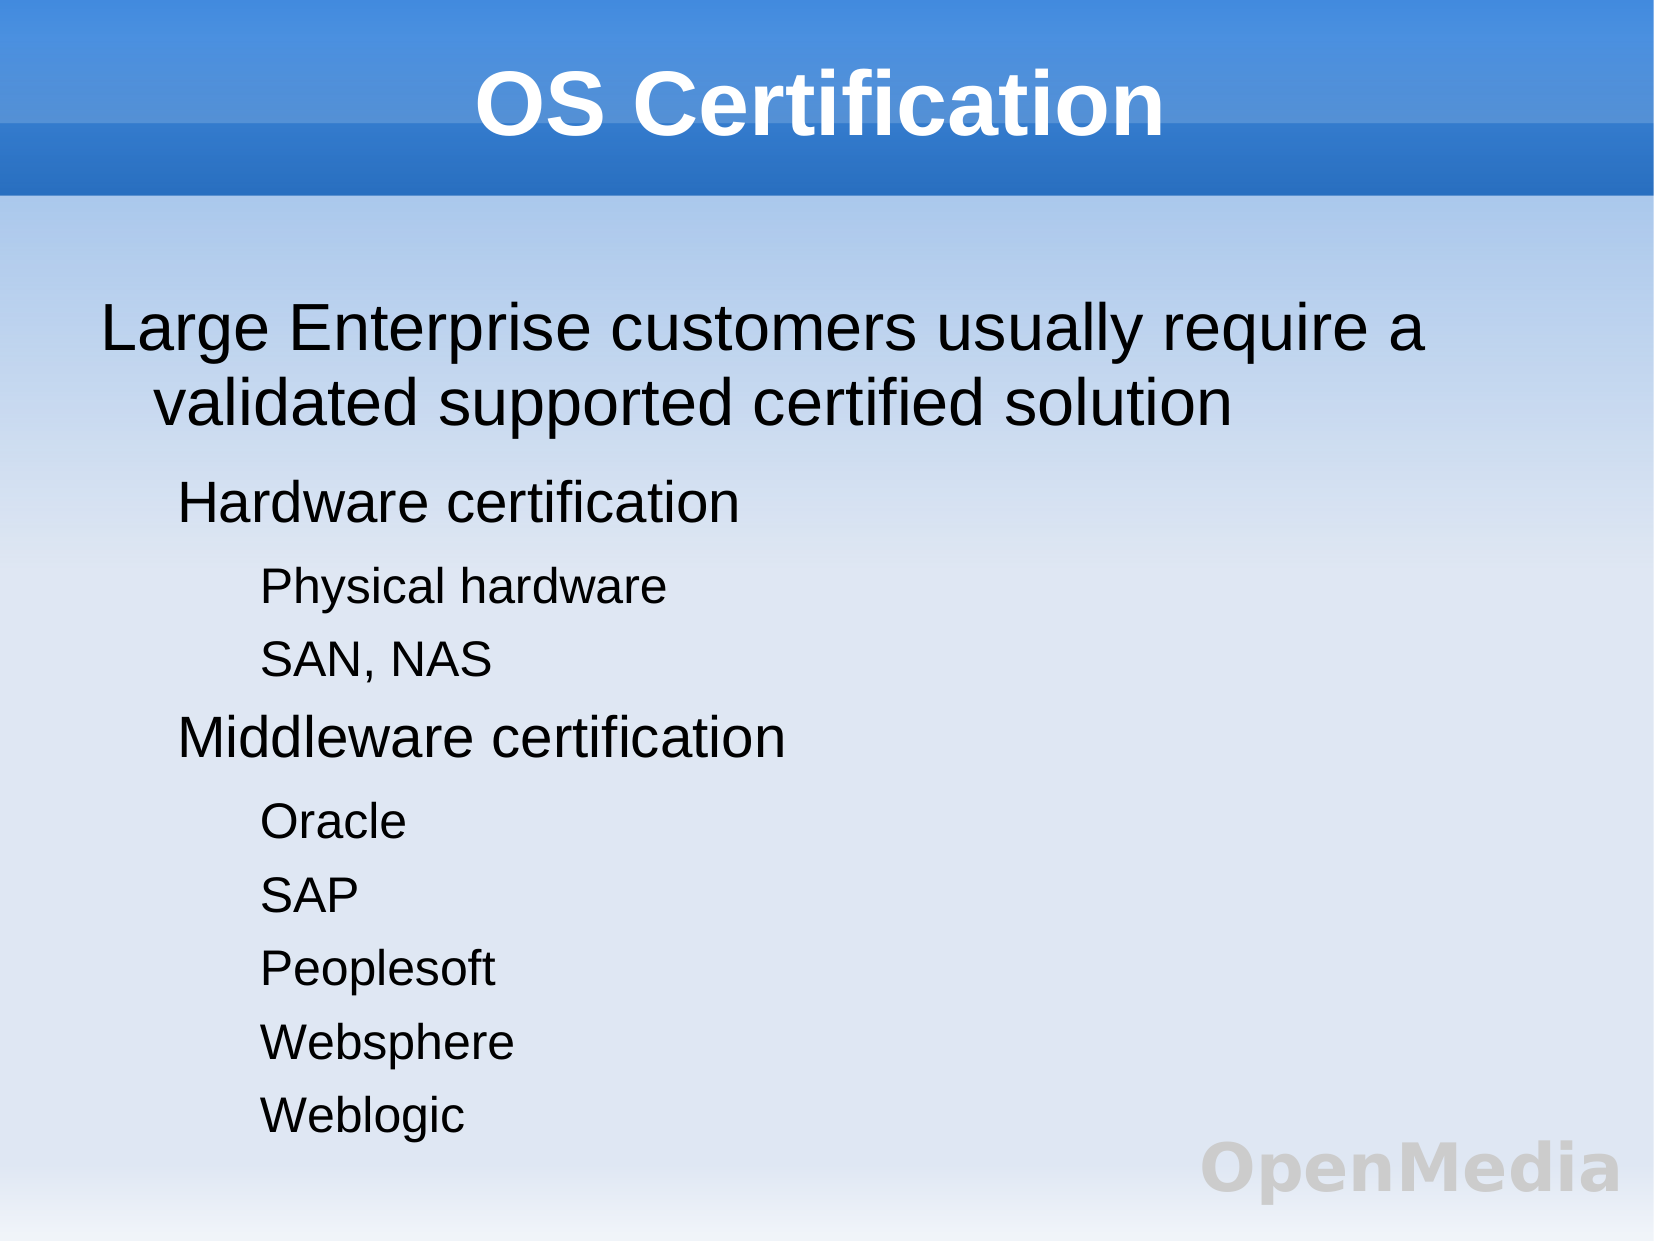

# OS Certification
Large Enterprise customers usually require a validated supported certified solution
Hardware certification
Physical hardware
SAN, NAS
Middleware certification
Oracle
SAP
Peoplesoft
Websphere
Weblogic
7